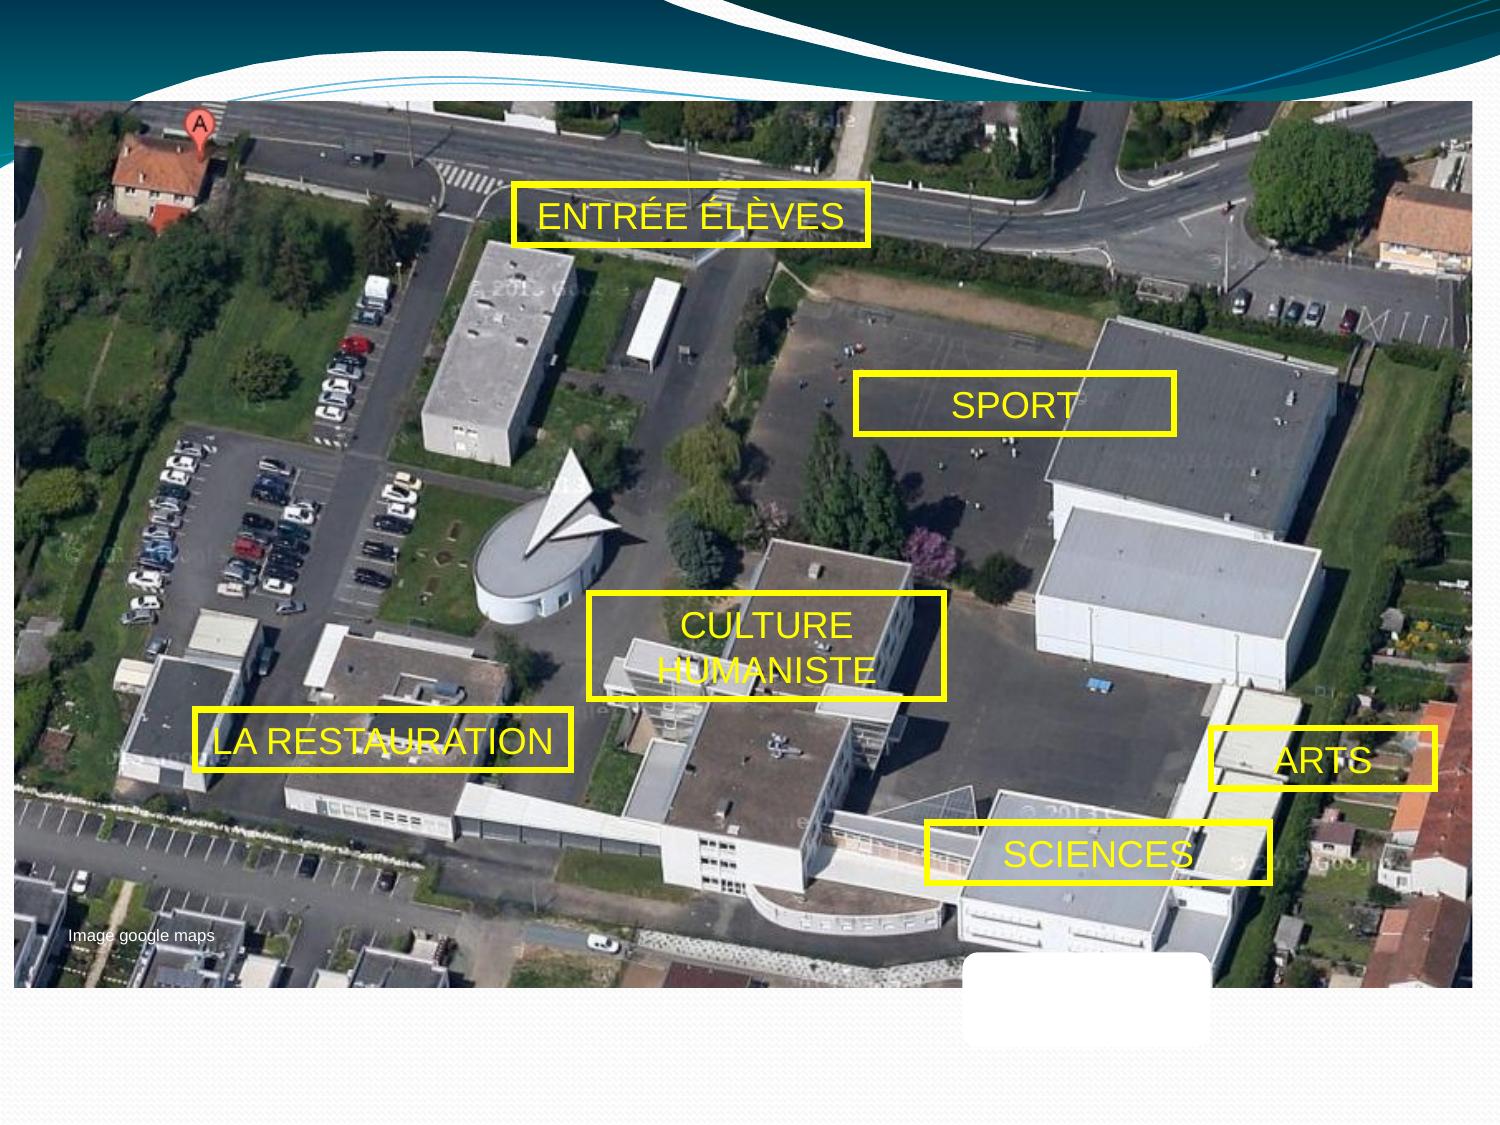

ENTRÉE ÉLÈVES
SPORT
CULTURE HUMANISTE
LA RESTAURATION
ARTS
SCIENCES
Image google maps